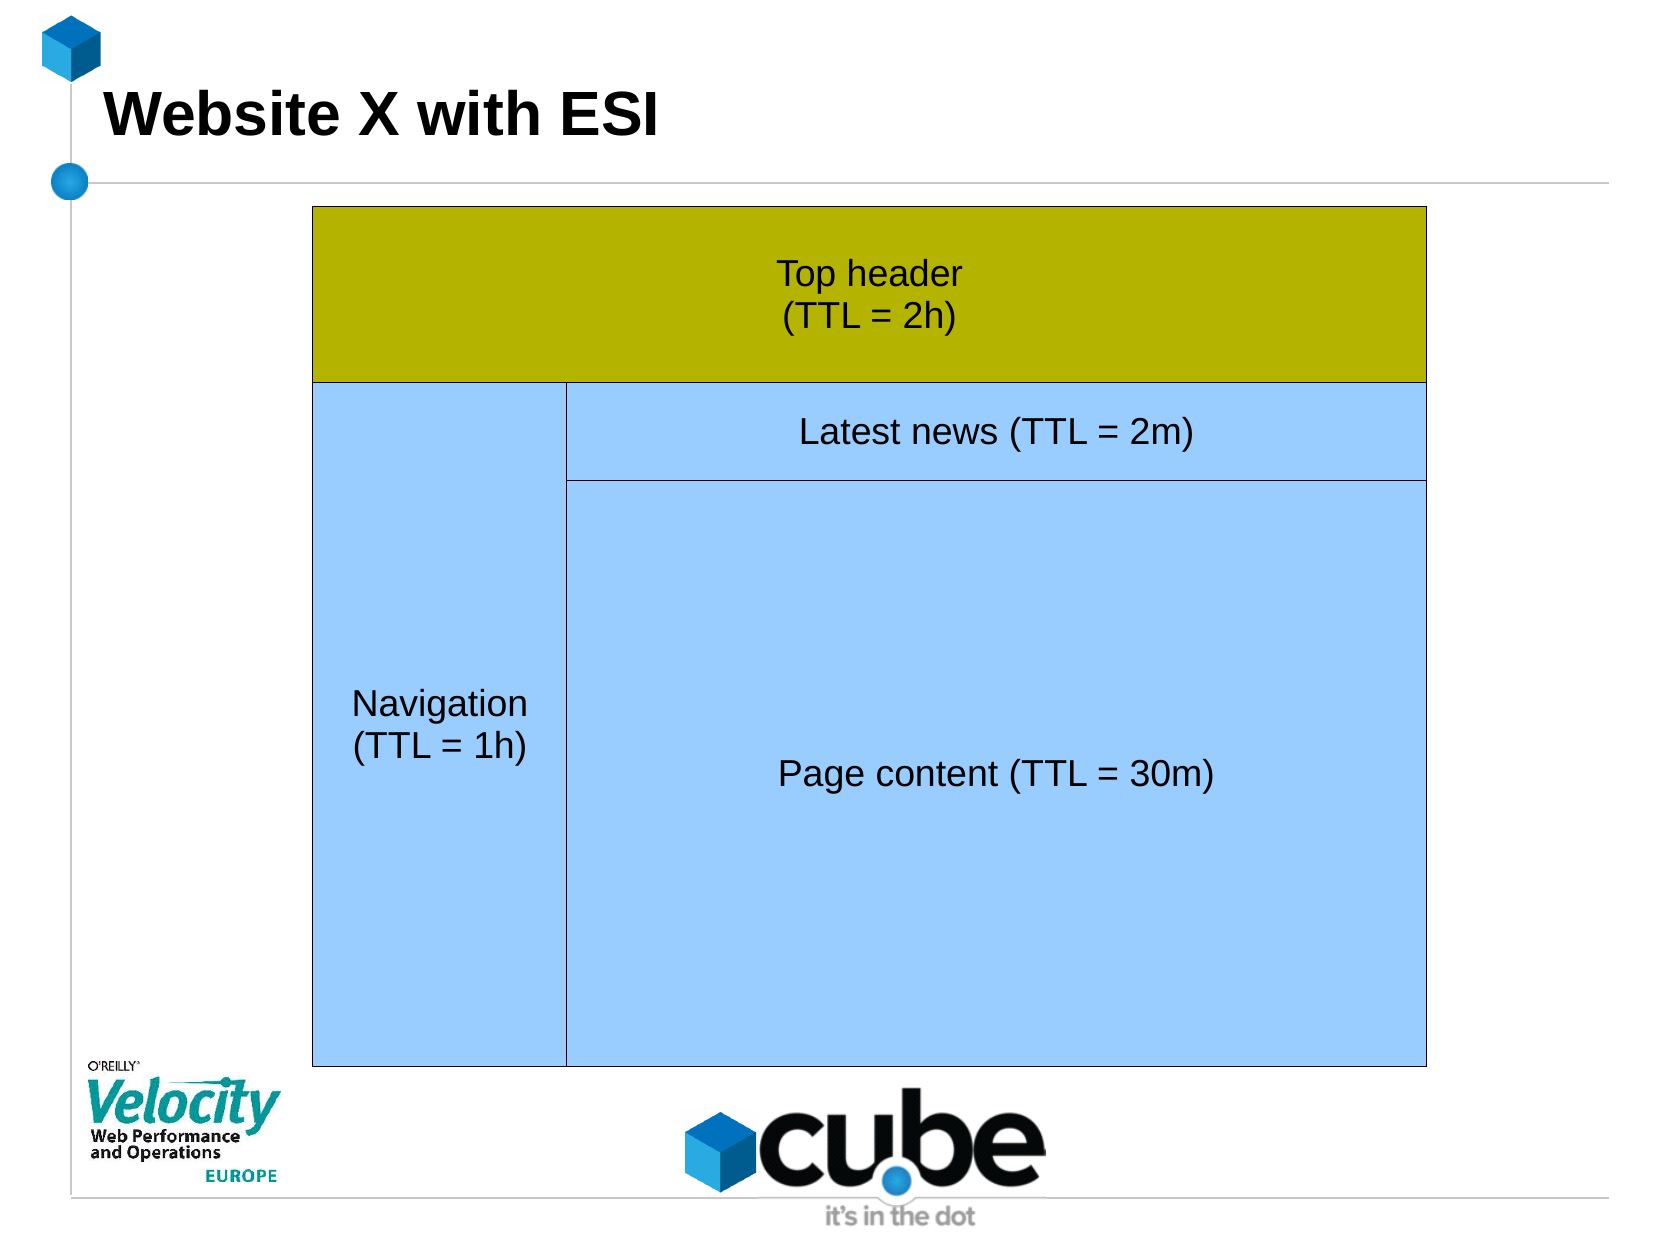

# Website X with ESI
Article content page
Top header
(TTL = 2h)
Navigation
(TTL = 1h)
Latest news (TTL = 2m)
Page content (TTL = 30m)